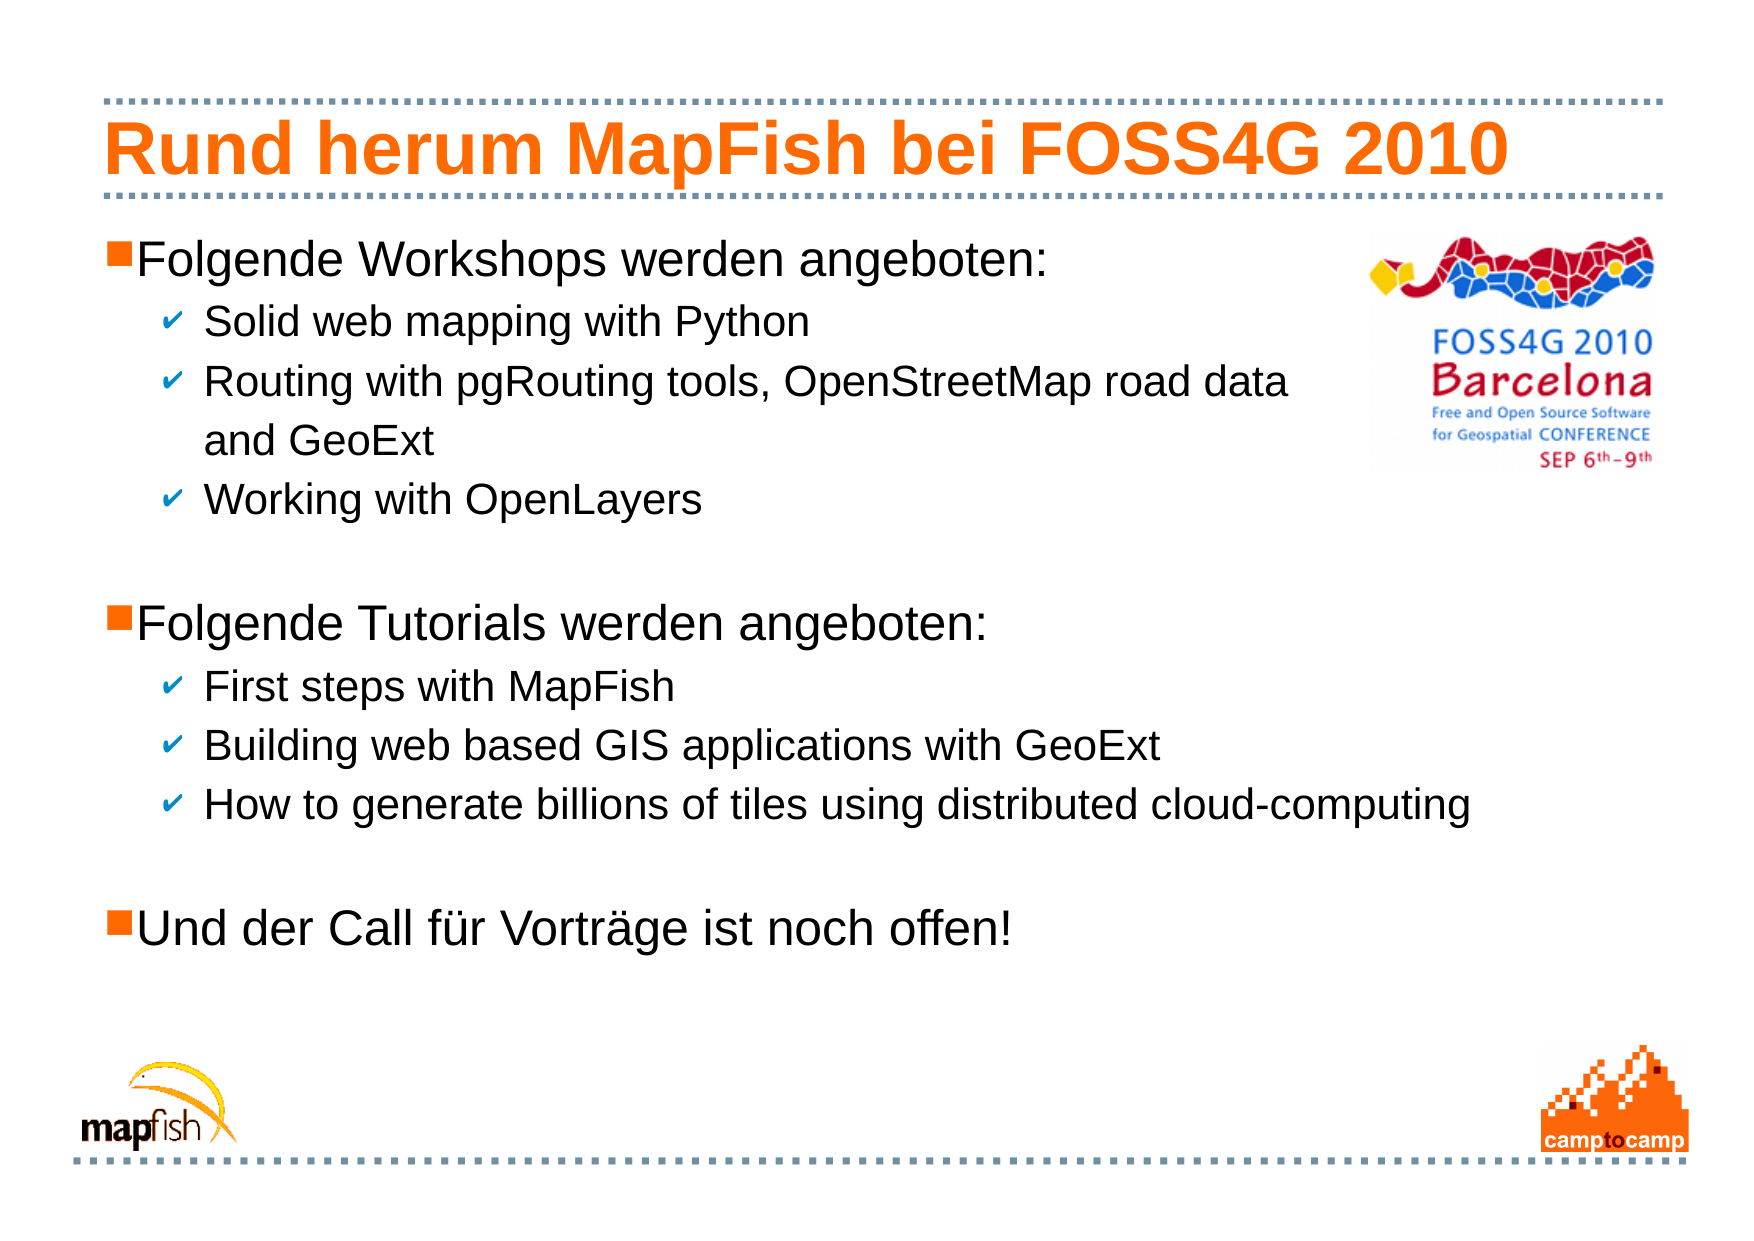

# Rund herum MapFish bei FOSS4G 2010
Folgende Workshops werden angeboten:
Solid web mapping with Python
Routing with pgRouting tools, OpenStreetMap road data
and GeoExt
Working with OpenLayers
Folgende Tutorials werden angeboten:
First steps with MapFish
Building web based GIS applications with GeoExt
How to generate billions of tiles using distributed cloud-computing
Und der Call für Vorträge ist noch offen!